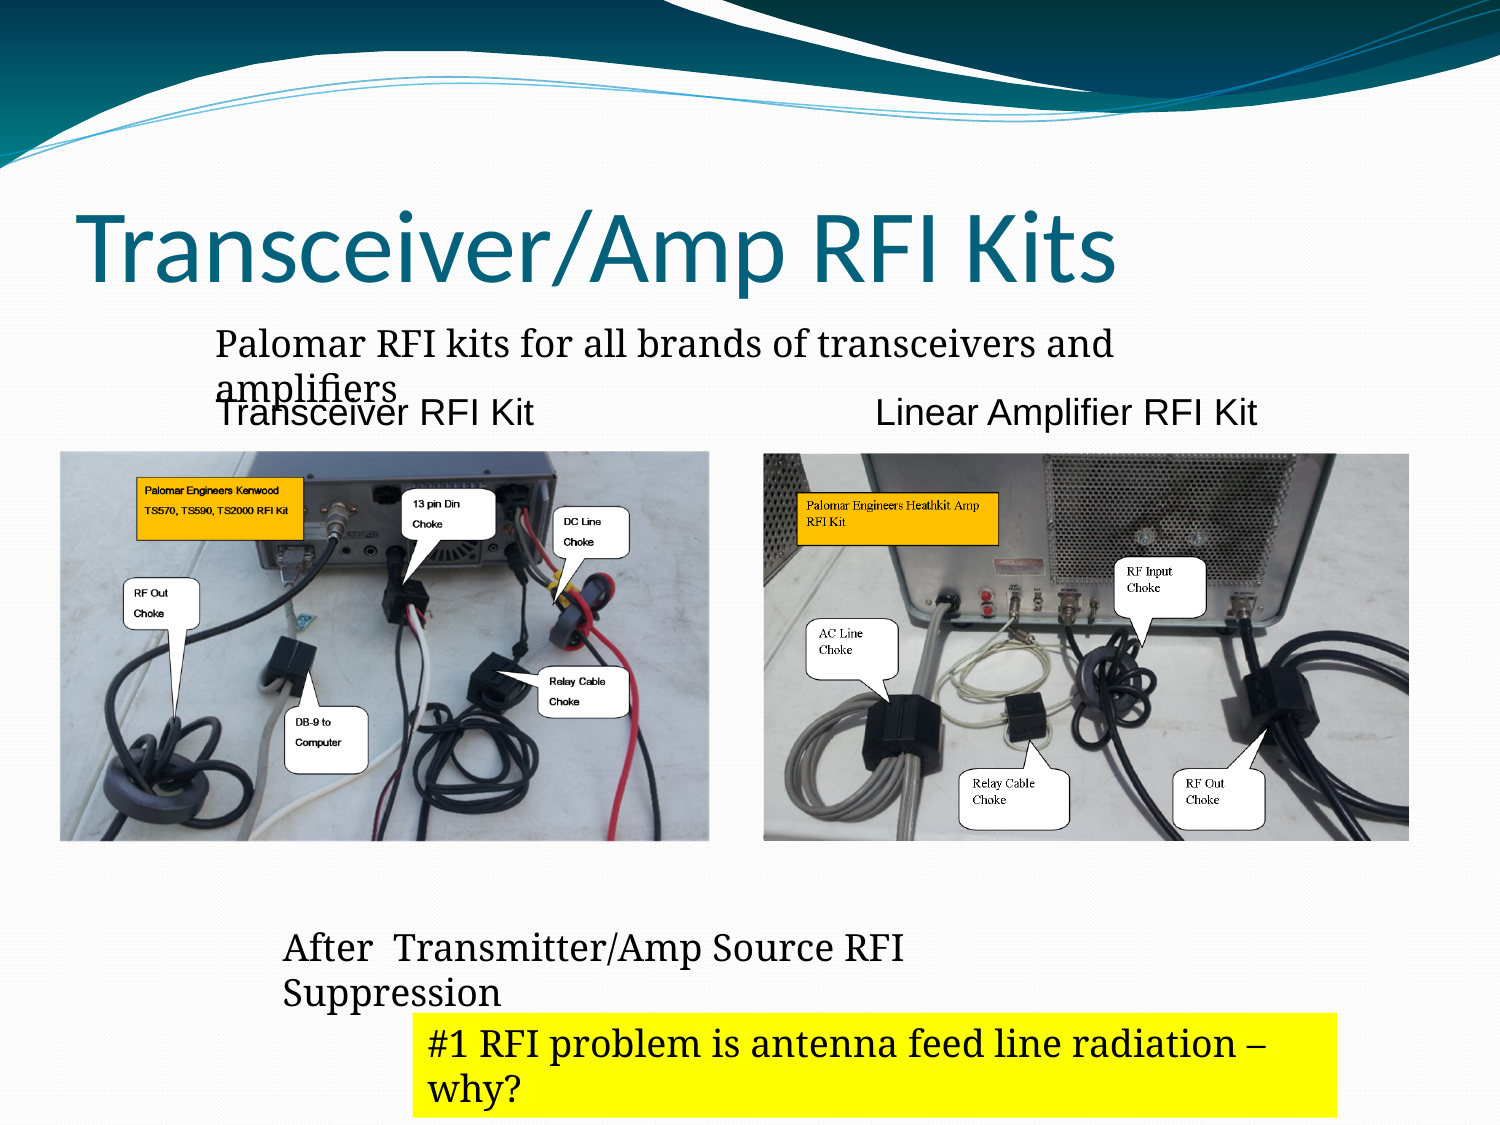

# Transceiver/Amp RFI Kits
Palomar RFI kits for all brands of transceivers and amplifiers
Transceiver RFI Kit
Linear Amplifier RFI Kit
After Transmitter/Amp Source RFI Suppression
#1 RFI problem is antenna feed line radiation –why?